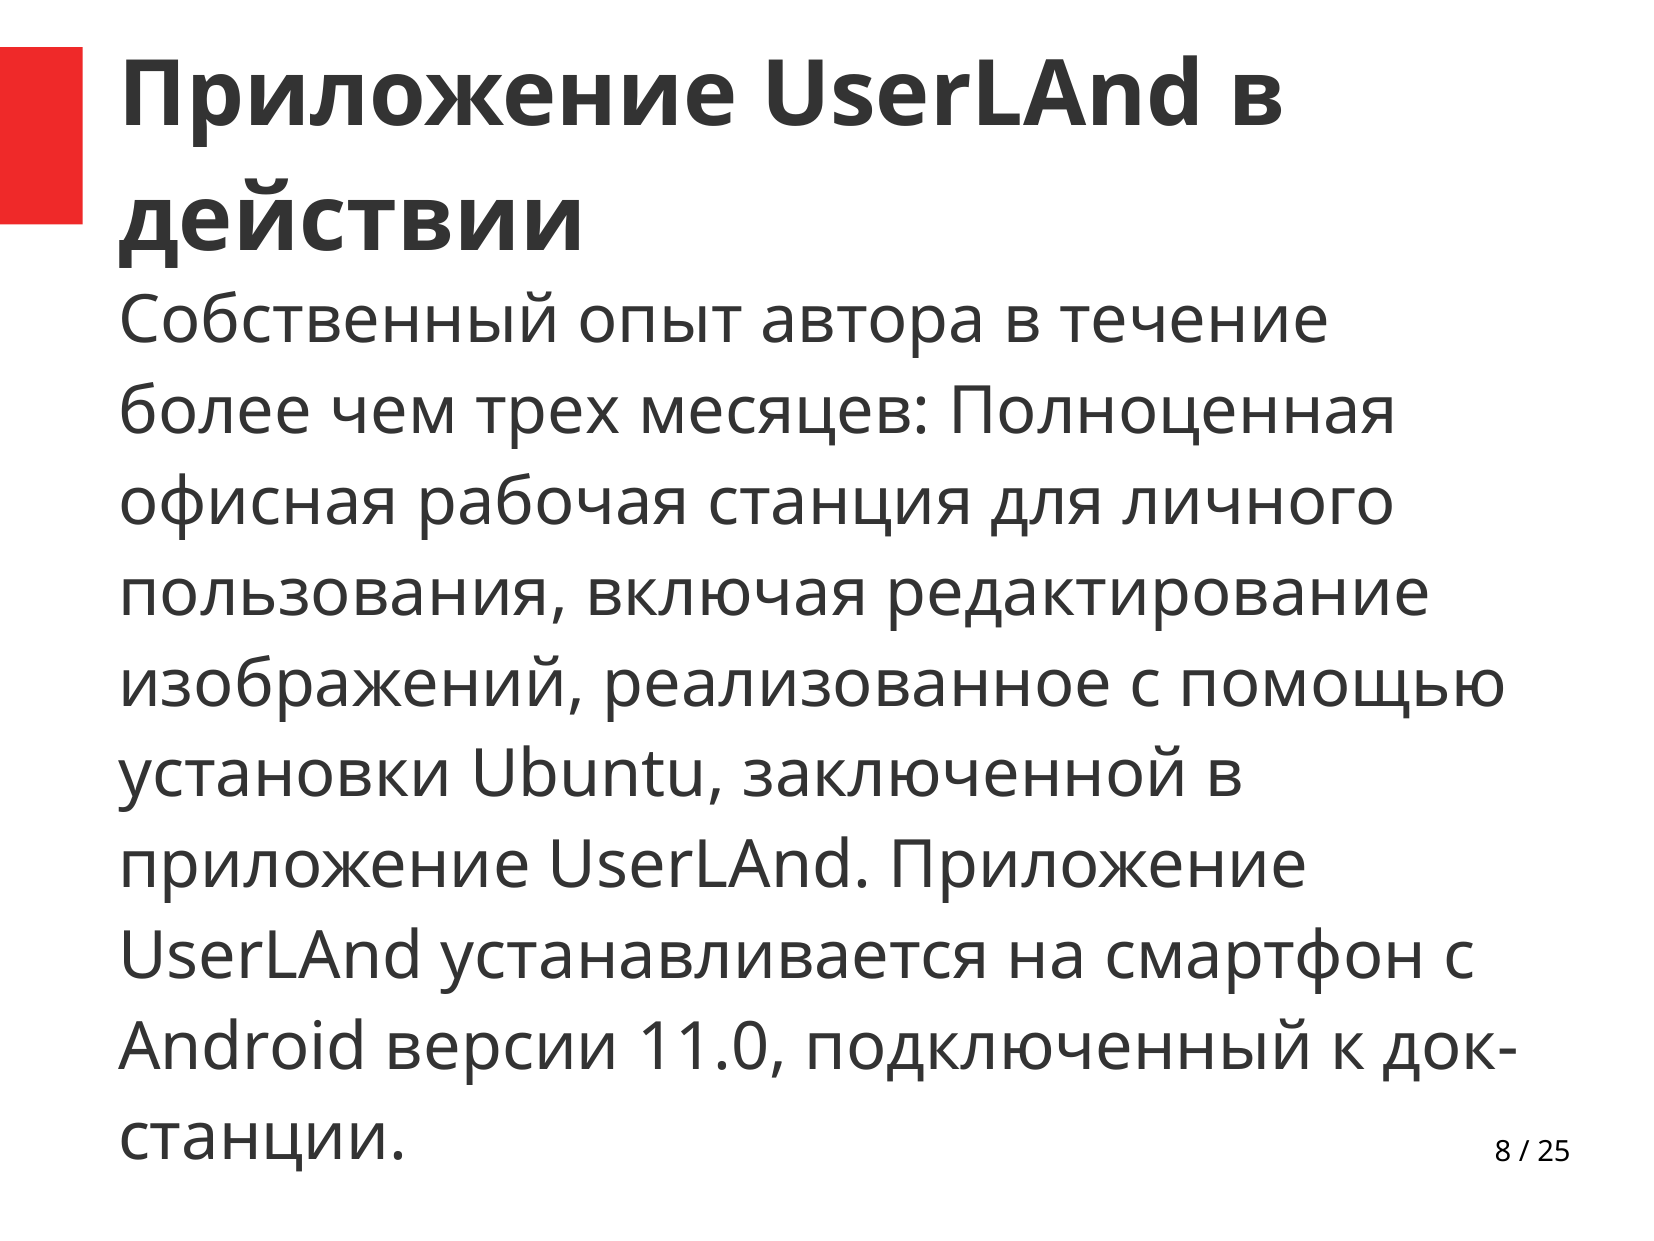

# Приложение UserLAnd в действии
Собственный опыт автора в течение более чем трех месяцев: Полноценная офисная рабочая станция для личного пользования, включая редактирование изображений, реализованное с помощью установки Ubuntu, заключенной в приложение UserLAnd. Приложение UserLAnd устанавливается на смартфон с Android версии 11.0, подключенный к док-станции.
8